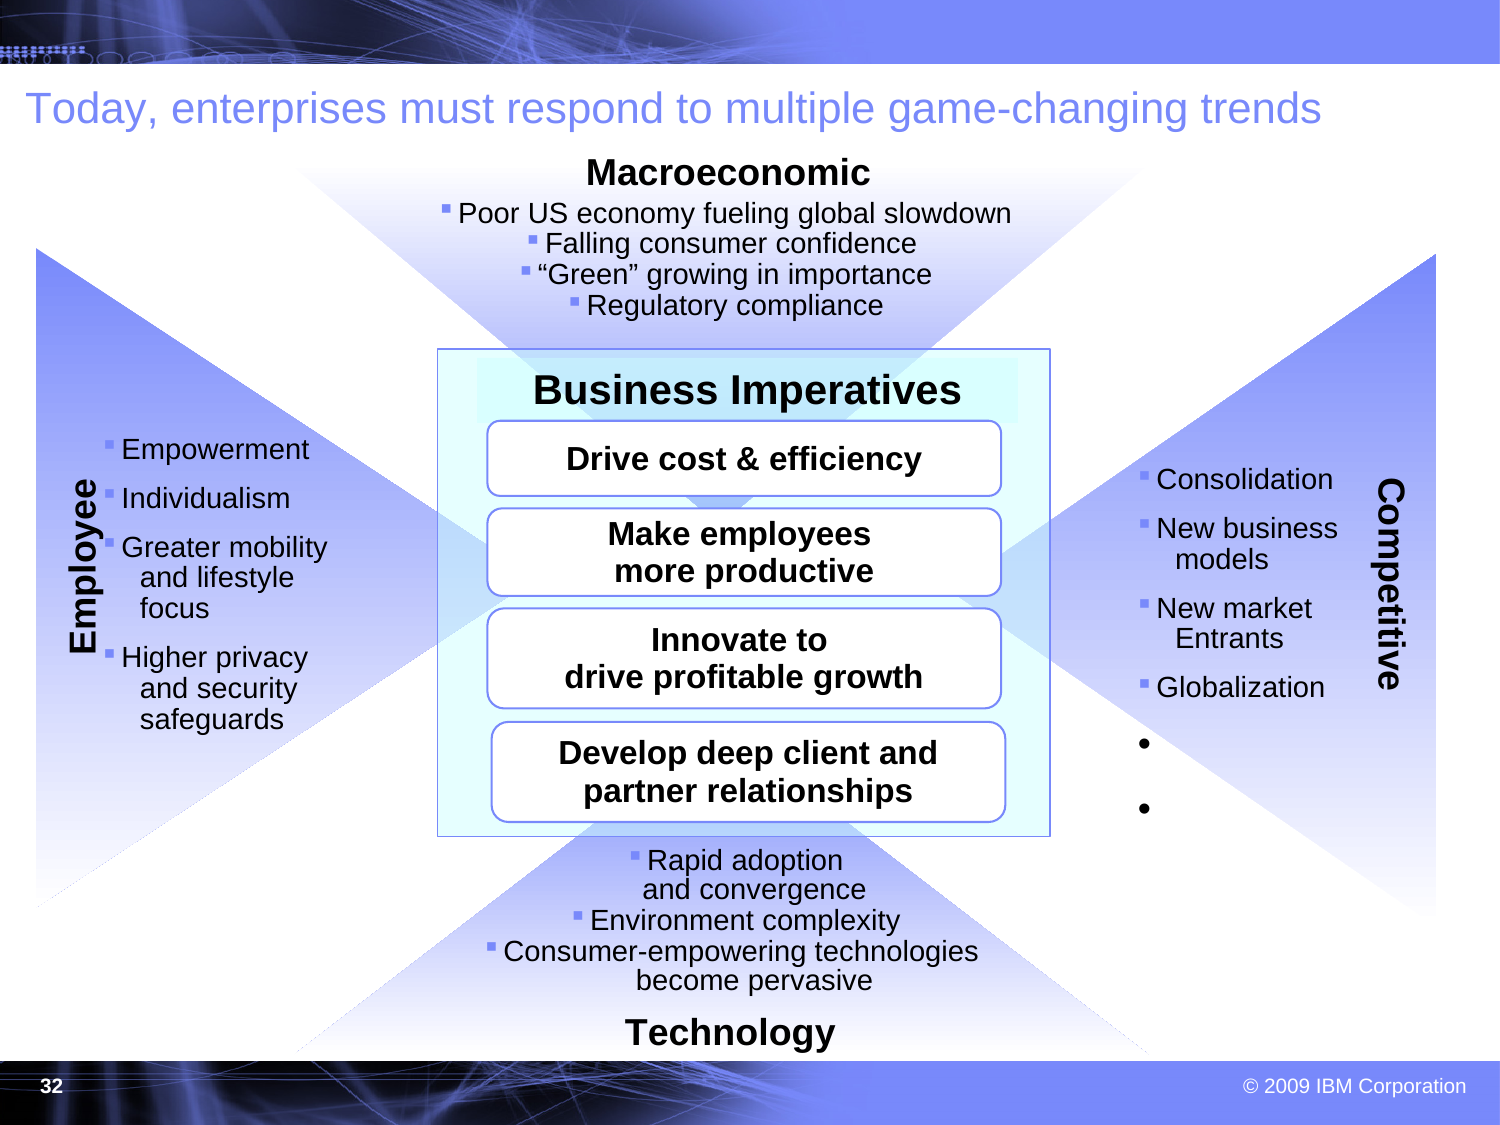

Today, enterprises must respond to multiple game-changing trends
Macroeconomic
Poor US economy fueling global slowdown
Falling consumer confidence
“Green” growing in importance
Regulatory compliance
Empowerment
Individualism
Greater mobility and lifestyle focus
Higher privacy and security safeguards
Employee
Consolidation
New business models
New market Entrants
Globalization
Competitive
Business Imperatives
Drive cost & efficiency
Make employees
more productive
Innovate to
drive profitable growth
Develop deep client and partner relationships
Rapid adoption
and convergence
Environment complexity
Consumer-empowering technologies
become pervasive
Technology
32